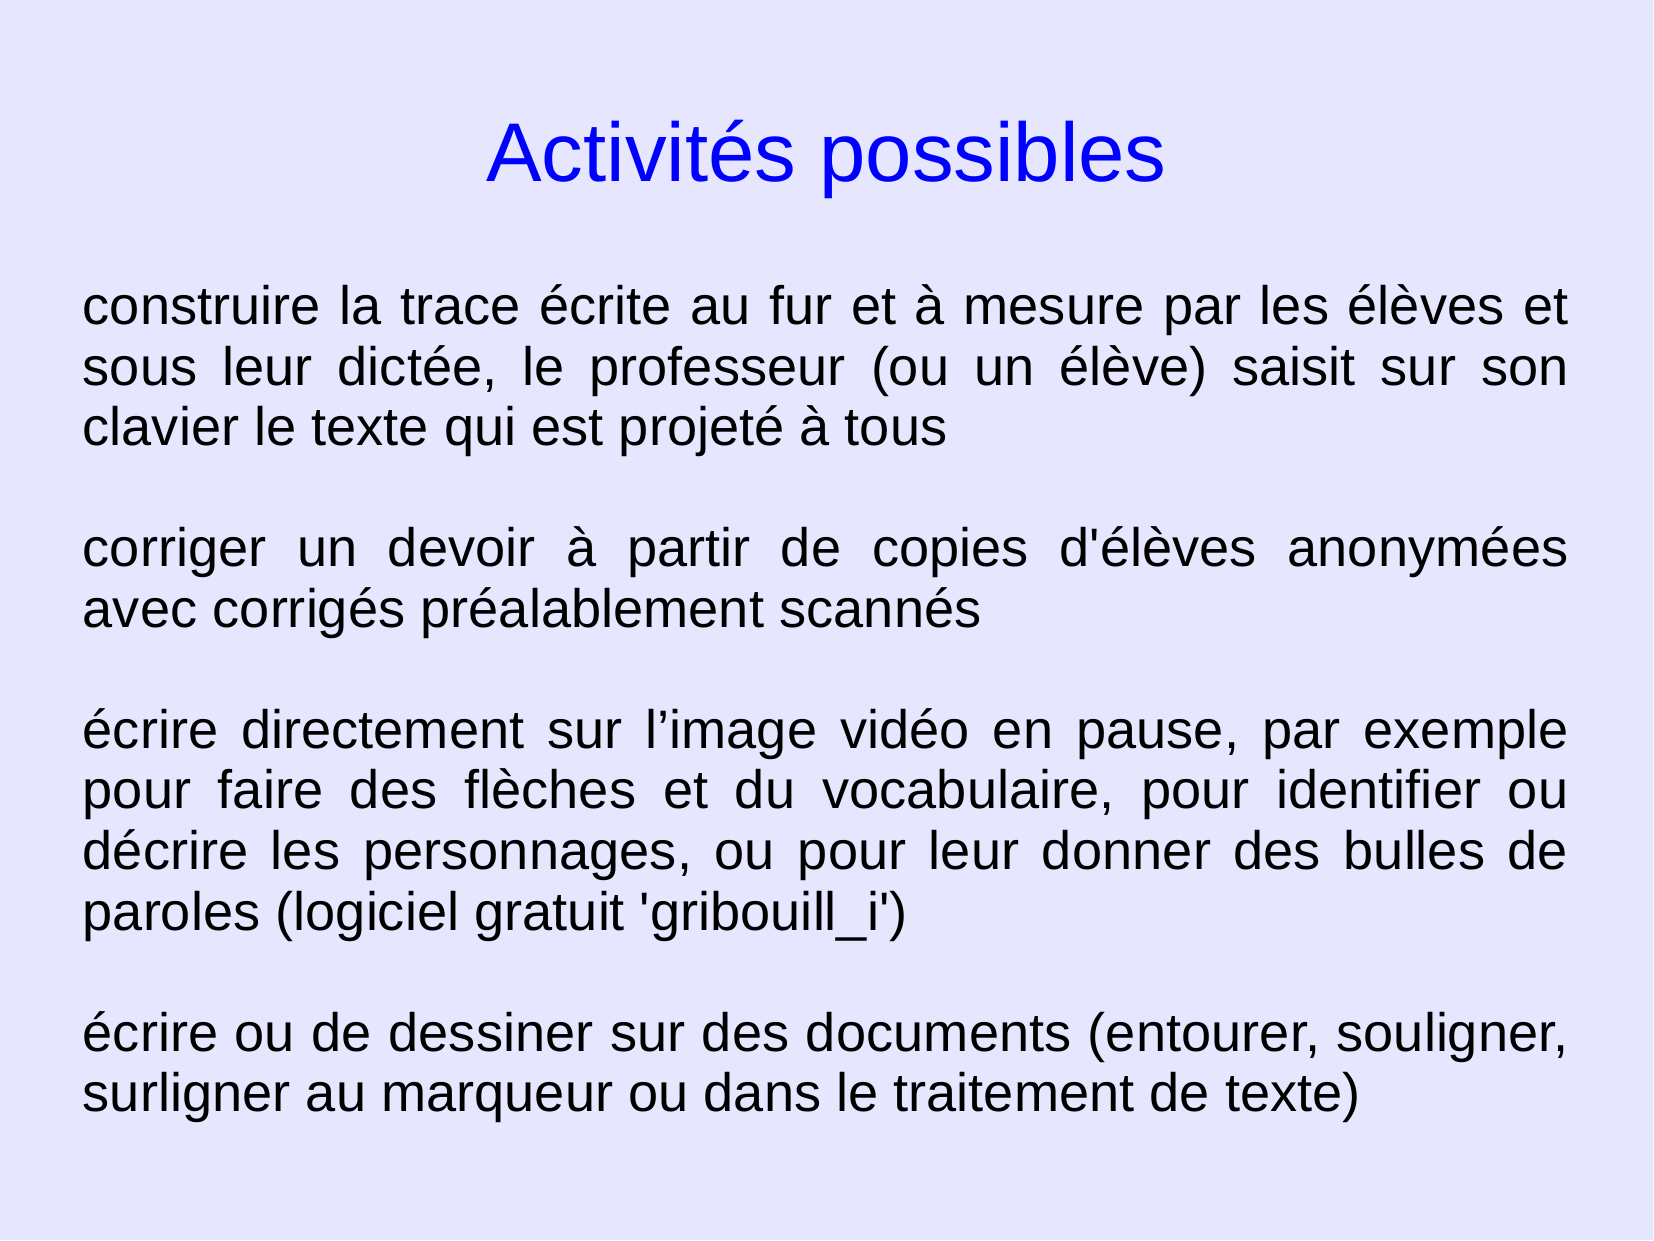

# Activités possibles
construire la trace écrite au fur et à mesure par les élèves et sous leur dictée, le professeur (ou un élève) saisit sur son clavier le texte qui est projeté à tous
corriger un devoir à partir de copies d'élèves anonymées avec corrigés préalablement scannés
écrire directement sur l’image vidéo en pause, par exemple pour faire des flèches et du vocabulaire, pour identifier ou décrire les personnages, ou pour leur donner des bulles de paroles (logiciel gratuit 'gribouill_i')
écrire ou de dessiner sur des documents (entourer, souligner, surligner au marqueur ou dans le traitement de texte)